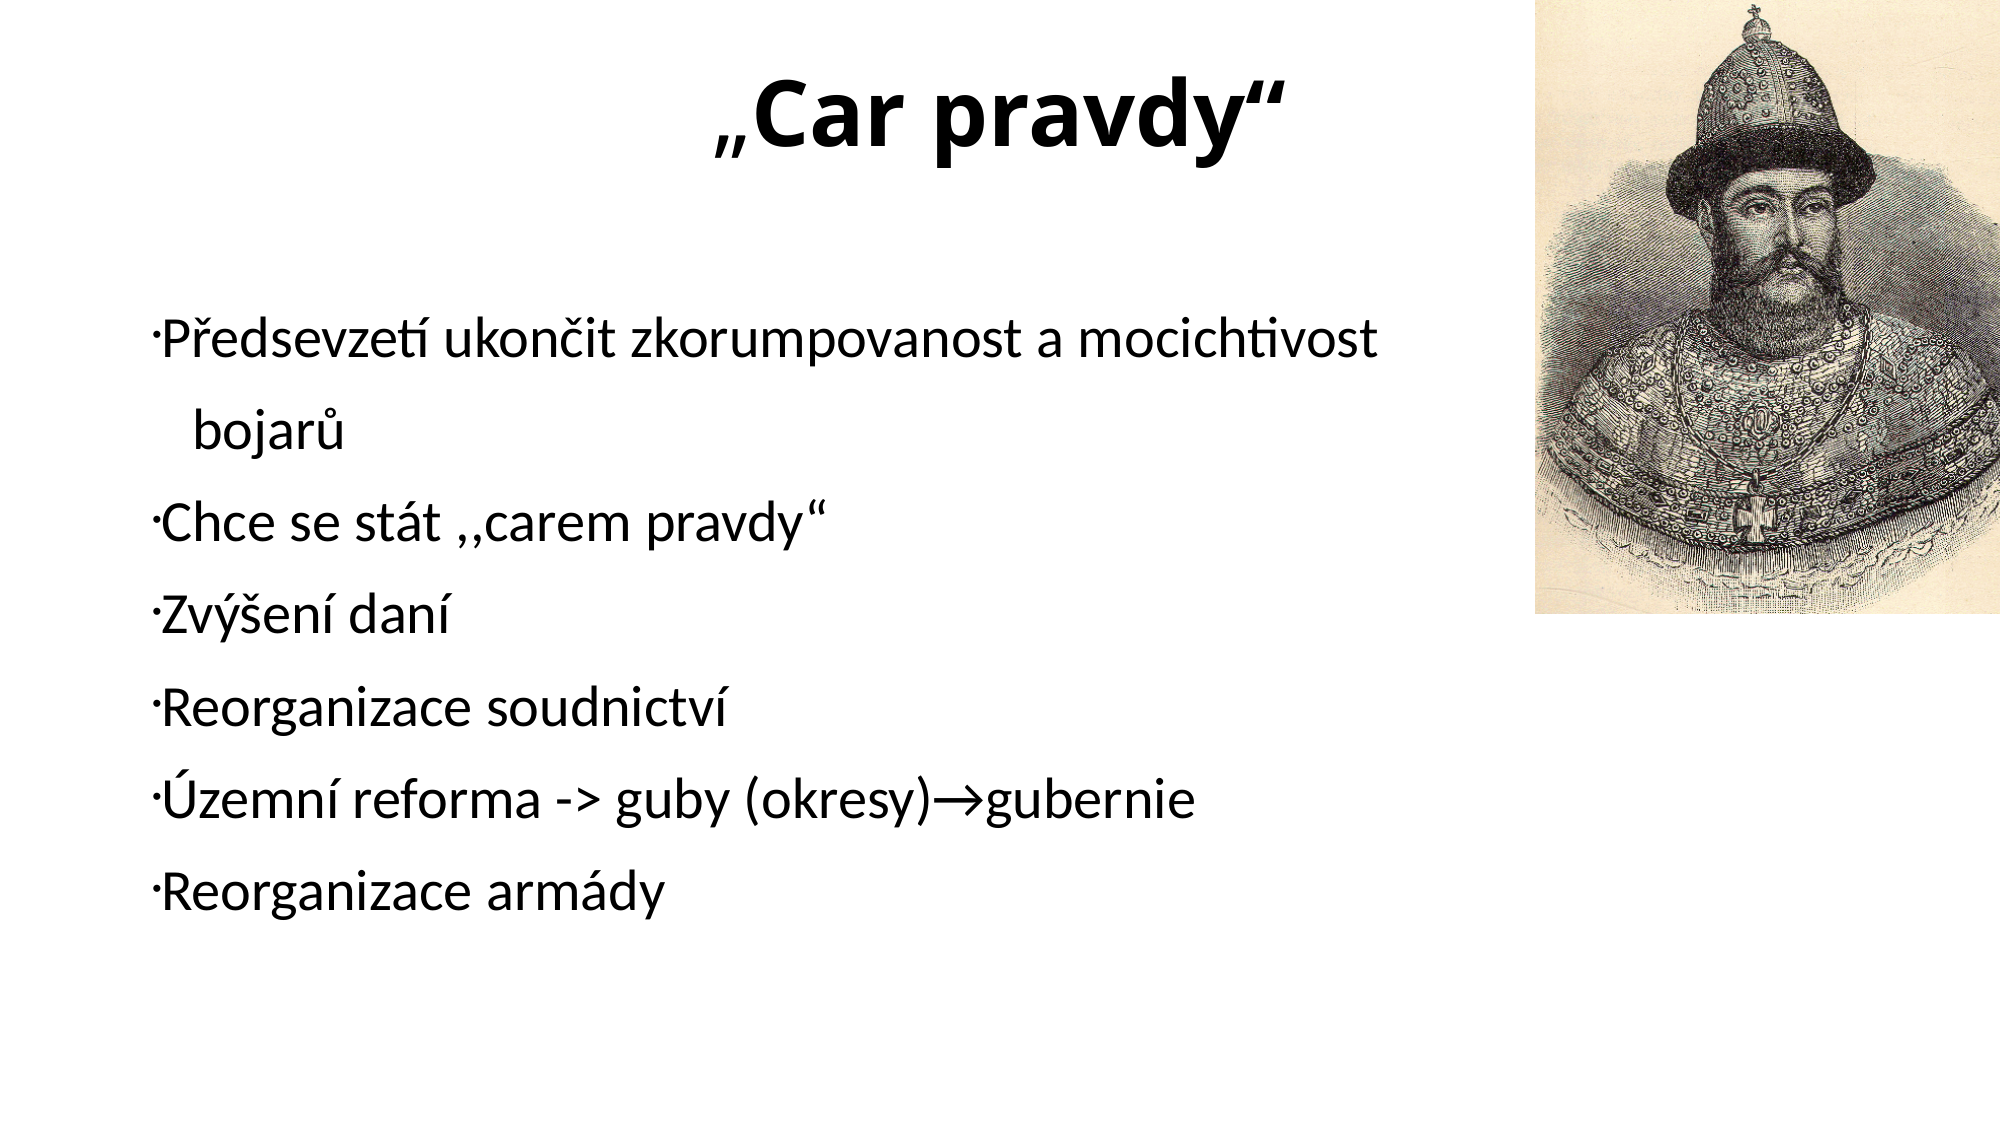

# „Car pravdy“
Předsevzetí ukončit zkorumpovanost a mocichtivost
 bojarů
Chce se stát ,,carem pravdy“
Zvýšení daní
Reorganizace soudnictví
Územní reforma -> guby (okresy)→gubernie
Reorganizace armády